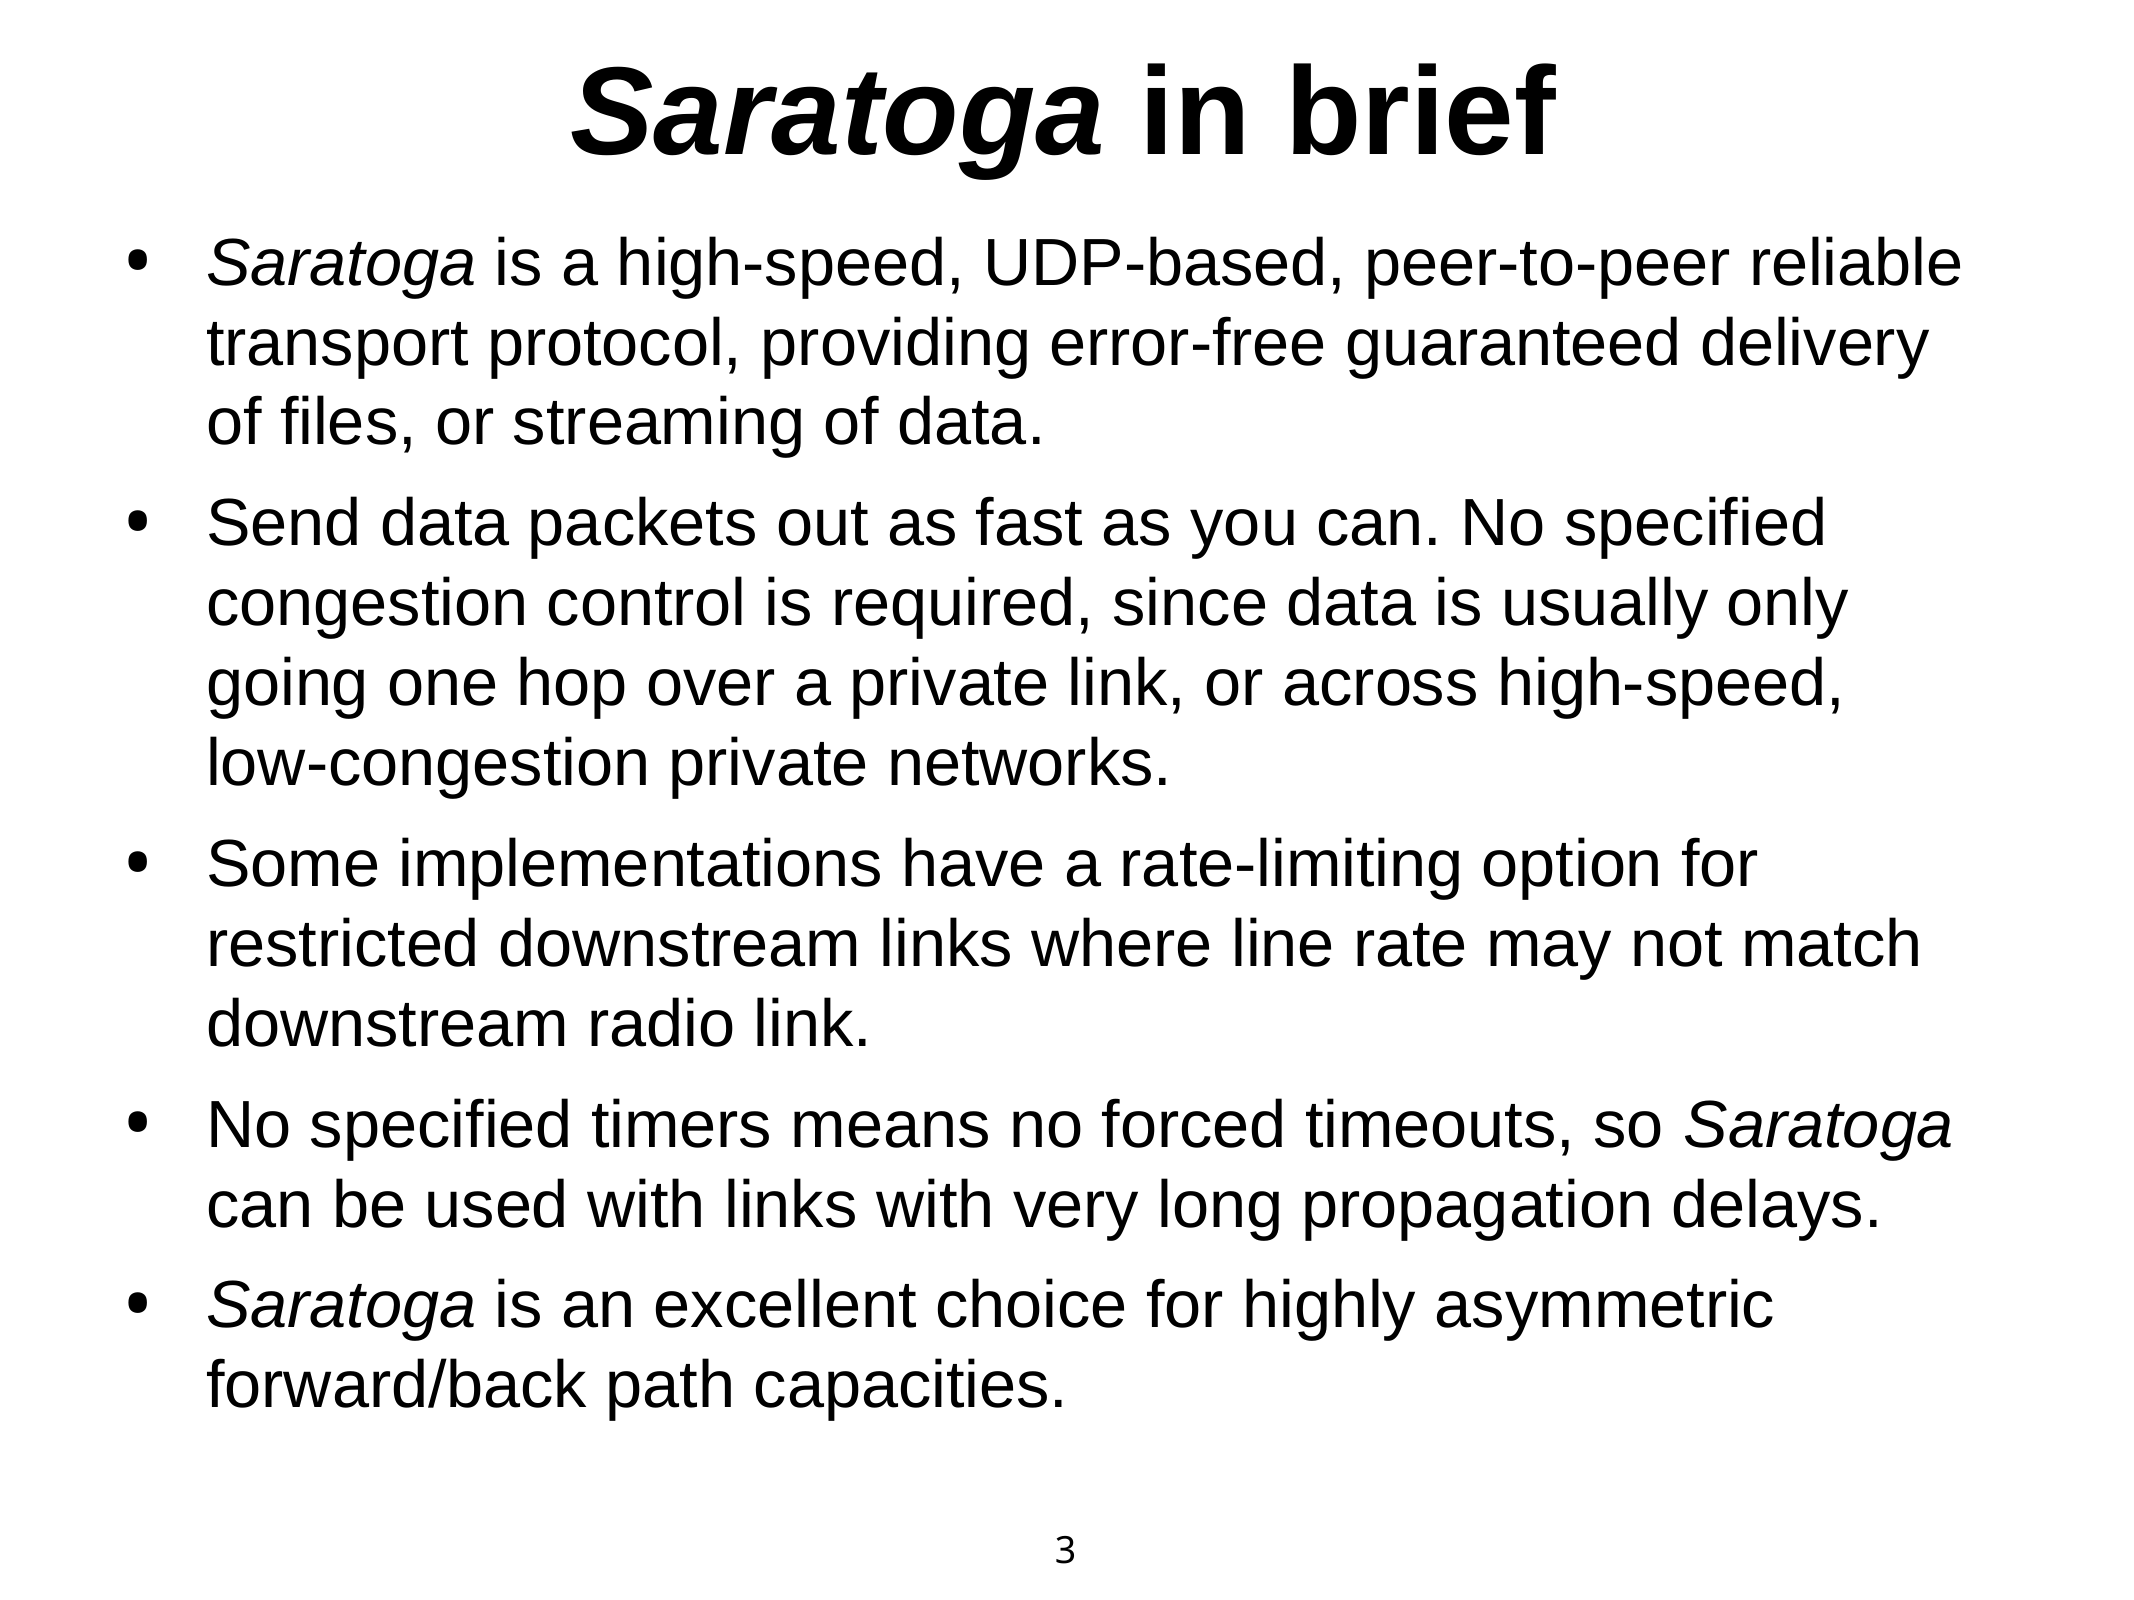

# Saratoga in brief
Saratoga is a high-speed, UDP-based, peer-to-peer reliable transport protocol, providing error-free guaranteed delivery of files, or streaming of data.
Send data packets out as fast as you can. No specified congestion control is required, since data is usually only going one hop over a private link, or across high-speed, low-congestion private networks.
Some implementations have a rate-limiting option for restricted downstream links where line rate may not match downstream radio link.
No specified timers means no forced timeouts, so Saratoga can be used with links with very long propagation delays.
Saratoga is an excellent choice for highly asymmetric forward/back path capacities.